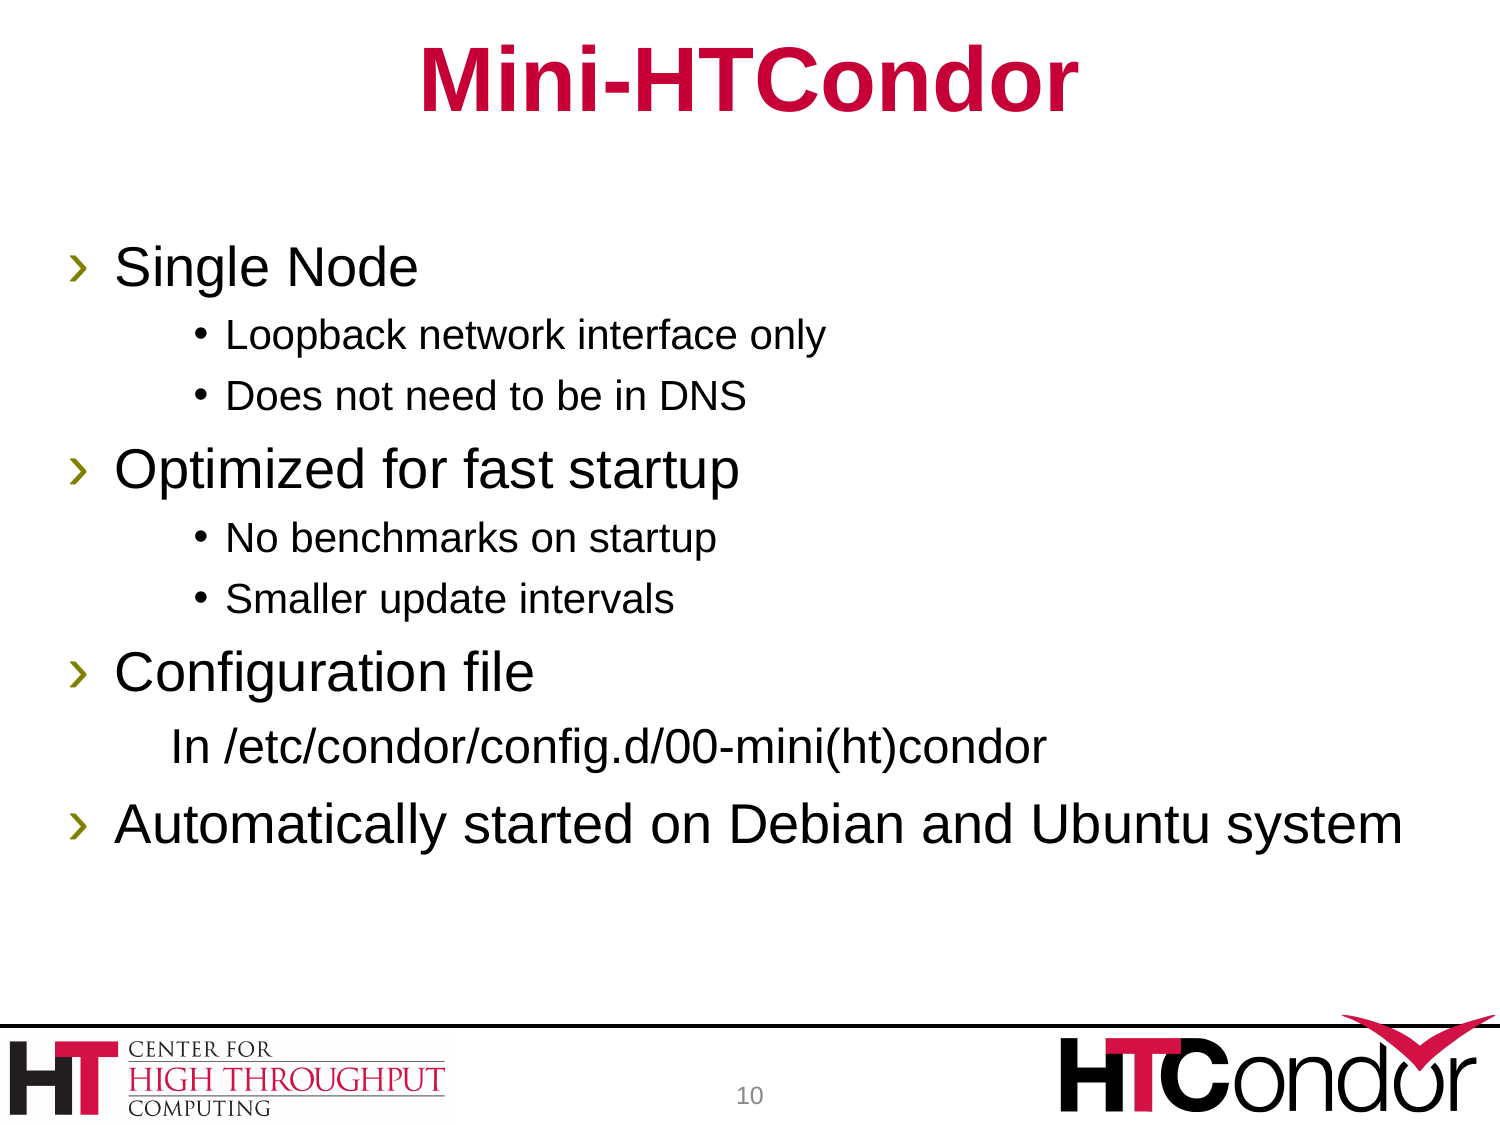

# Mini-HTCondor
Single Node
Loopback network interface only
Does not need to be in DNS
Optimized for fast startup
No benchmarks on startup
Smaller update intervals
Configuration file
In /etc/condor/config.d/00-mini(ht)condor
Automatically started on Debian and Ubuntu system